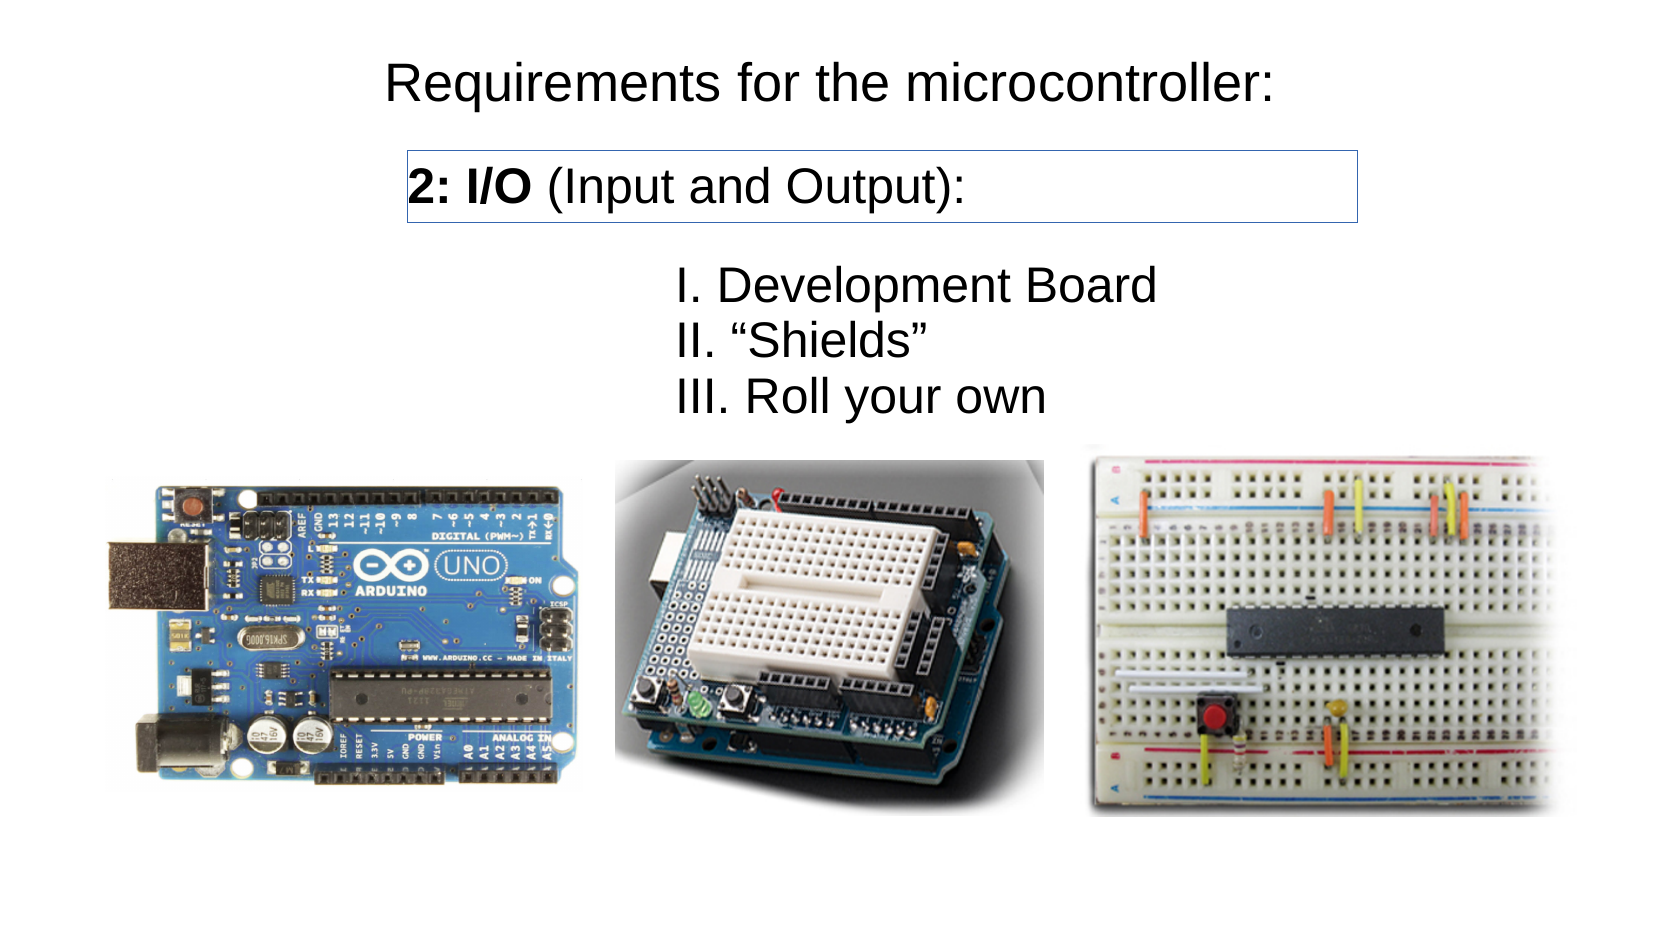

# Requirements for the microcontroller:
2: I/O (Input and Output):
I. Development Board
II. “Shields”
III. Roll your own